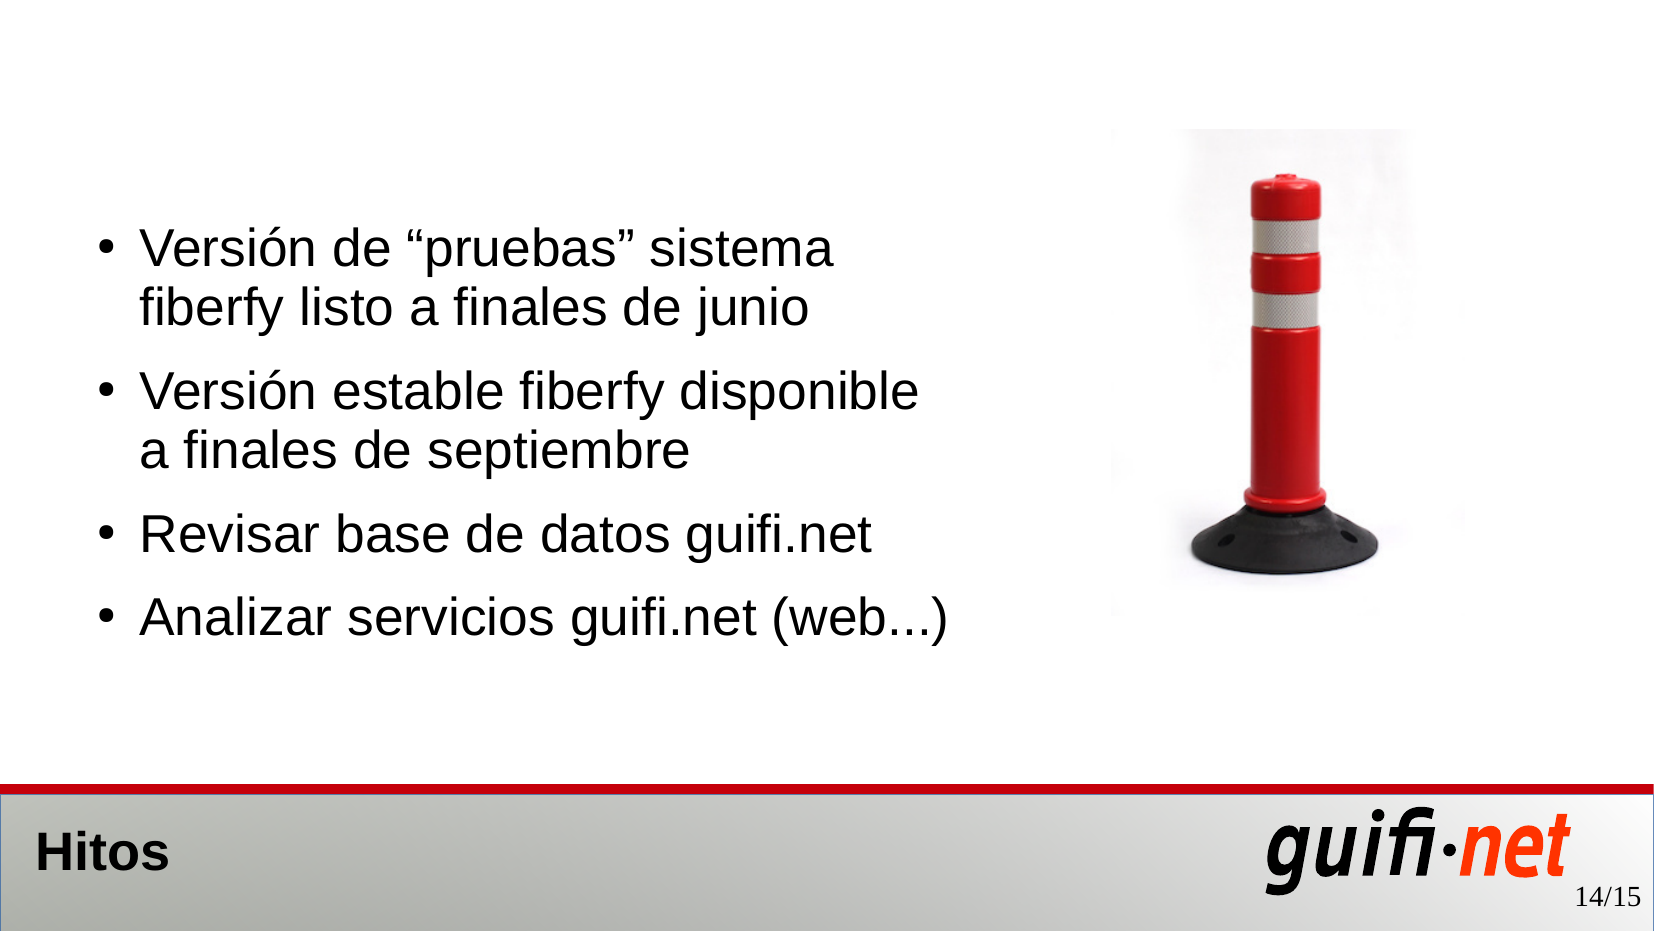

Versión de “pruebas” sistema fiberfy listo a finales de junio
Versión estable fiberfy disponible a finales de septiembre
Revisar base de datos guifi.net
Analizar servicios guifi.net (web...)
# Hitos